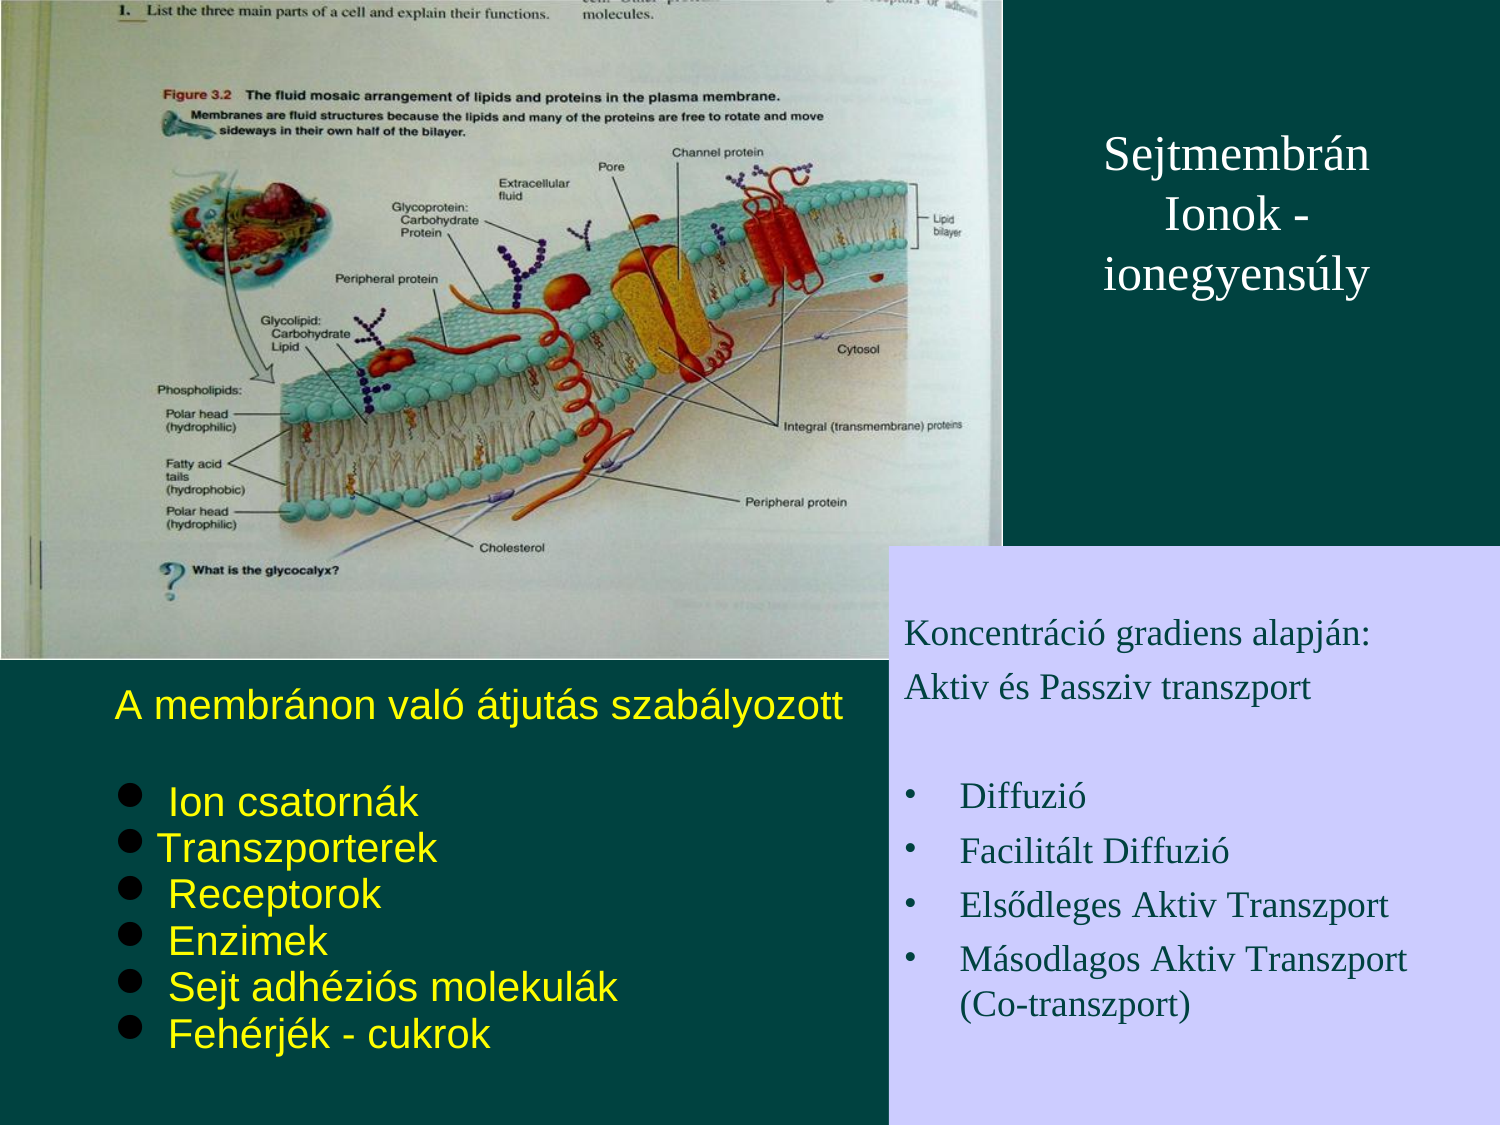

Sejtmembrán
Ionok - ionegyensúly
Koncentráció gradiens alapján:
Aktiv és Passziv transzport
Diffuzió
Facilitált Diffuzió
Elsődleges Aktiv Transzport
Másodlagos Aktiv Transzport
(Co-transzport)‏
A membránon való átjutás szabályozott
 Ion csatornák
Transzporterek
 Receptorok
 Enzimek
 Sejt adhéziós molekulák
 Fehérjék - cukrok